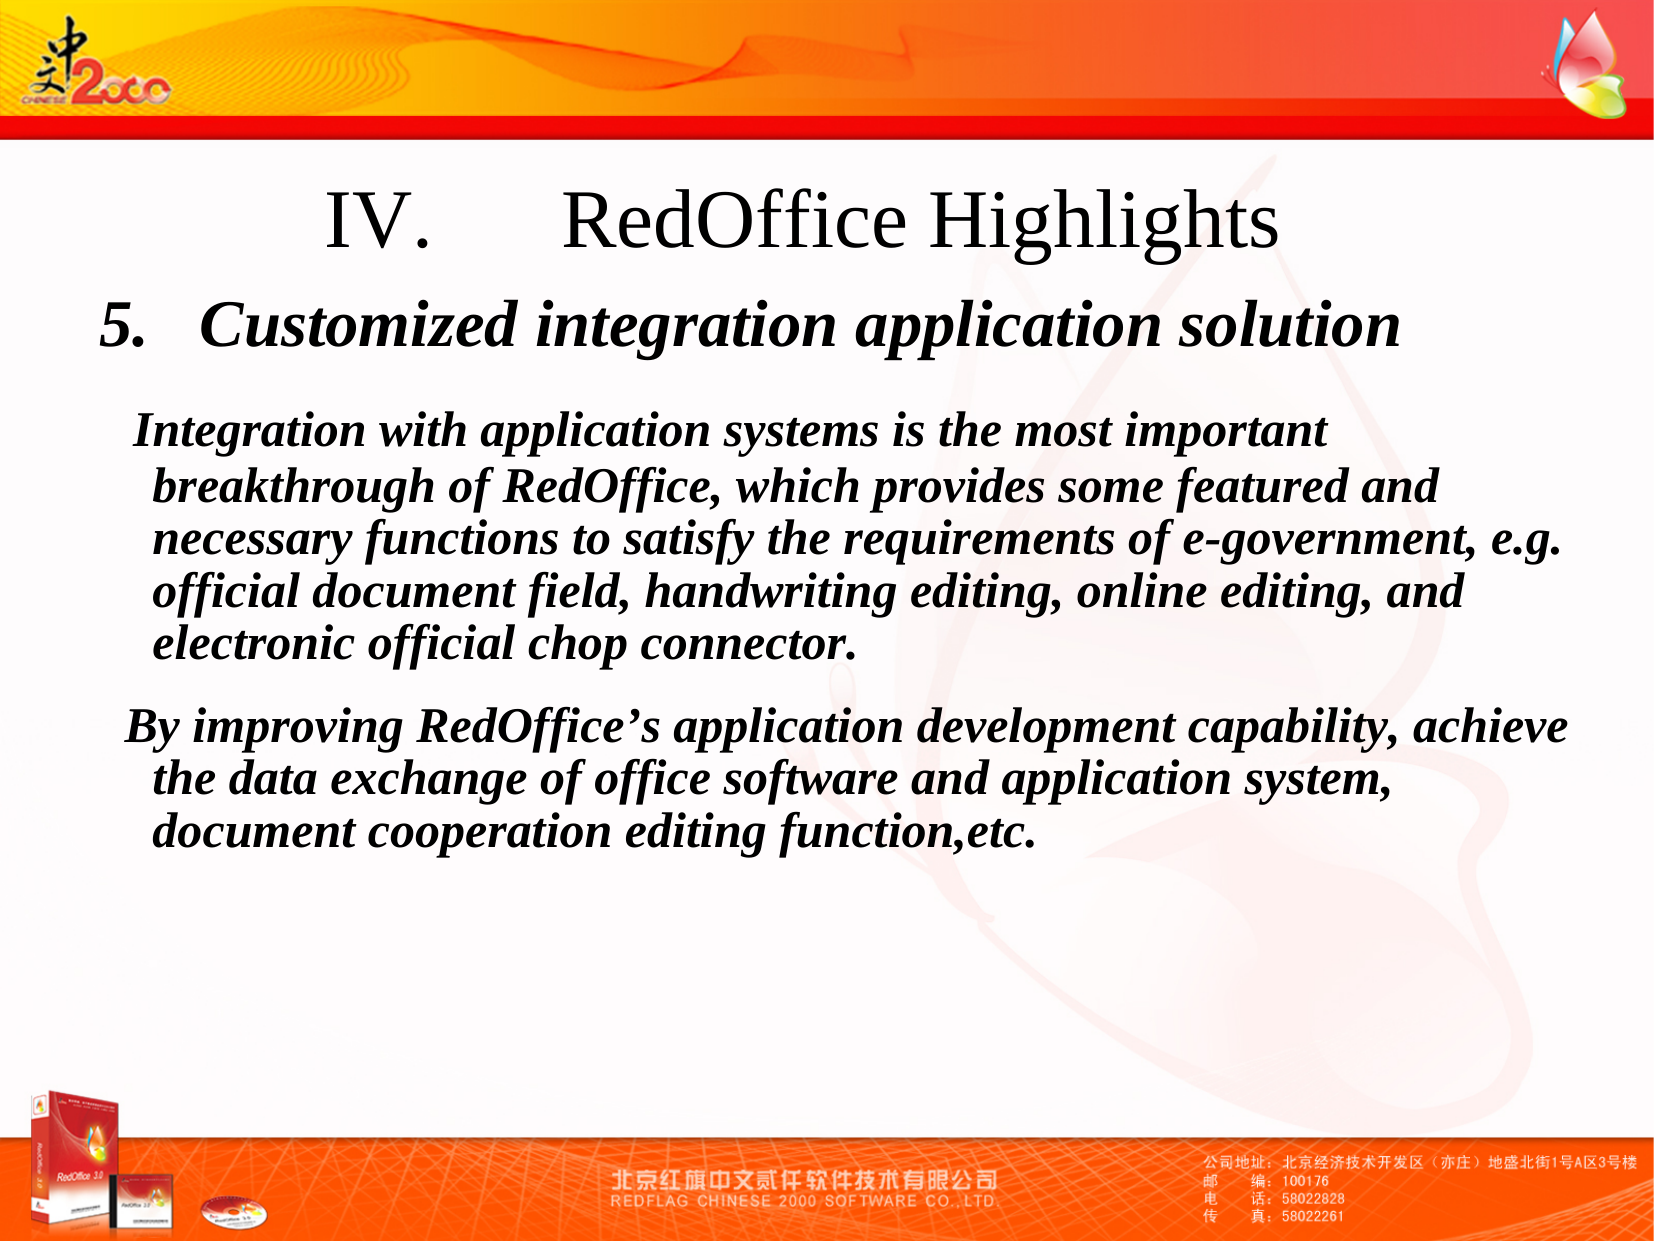

# IV.		RedOffice Highlights
5.		Customized integration application solution
 Integration with application systems is the most important breakthrough of RedOffice, which provides some featured and necessary functions to satisfy the requirements of e-government, e.g. official document field, handwriting editing, online editing, and electronic official chop connector.
 By improving RedOffice’s application development capability, achieve the data exchange of office software and application system, document cooperation editing function,etc.